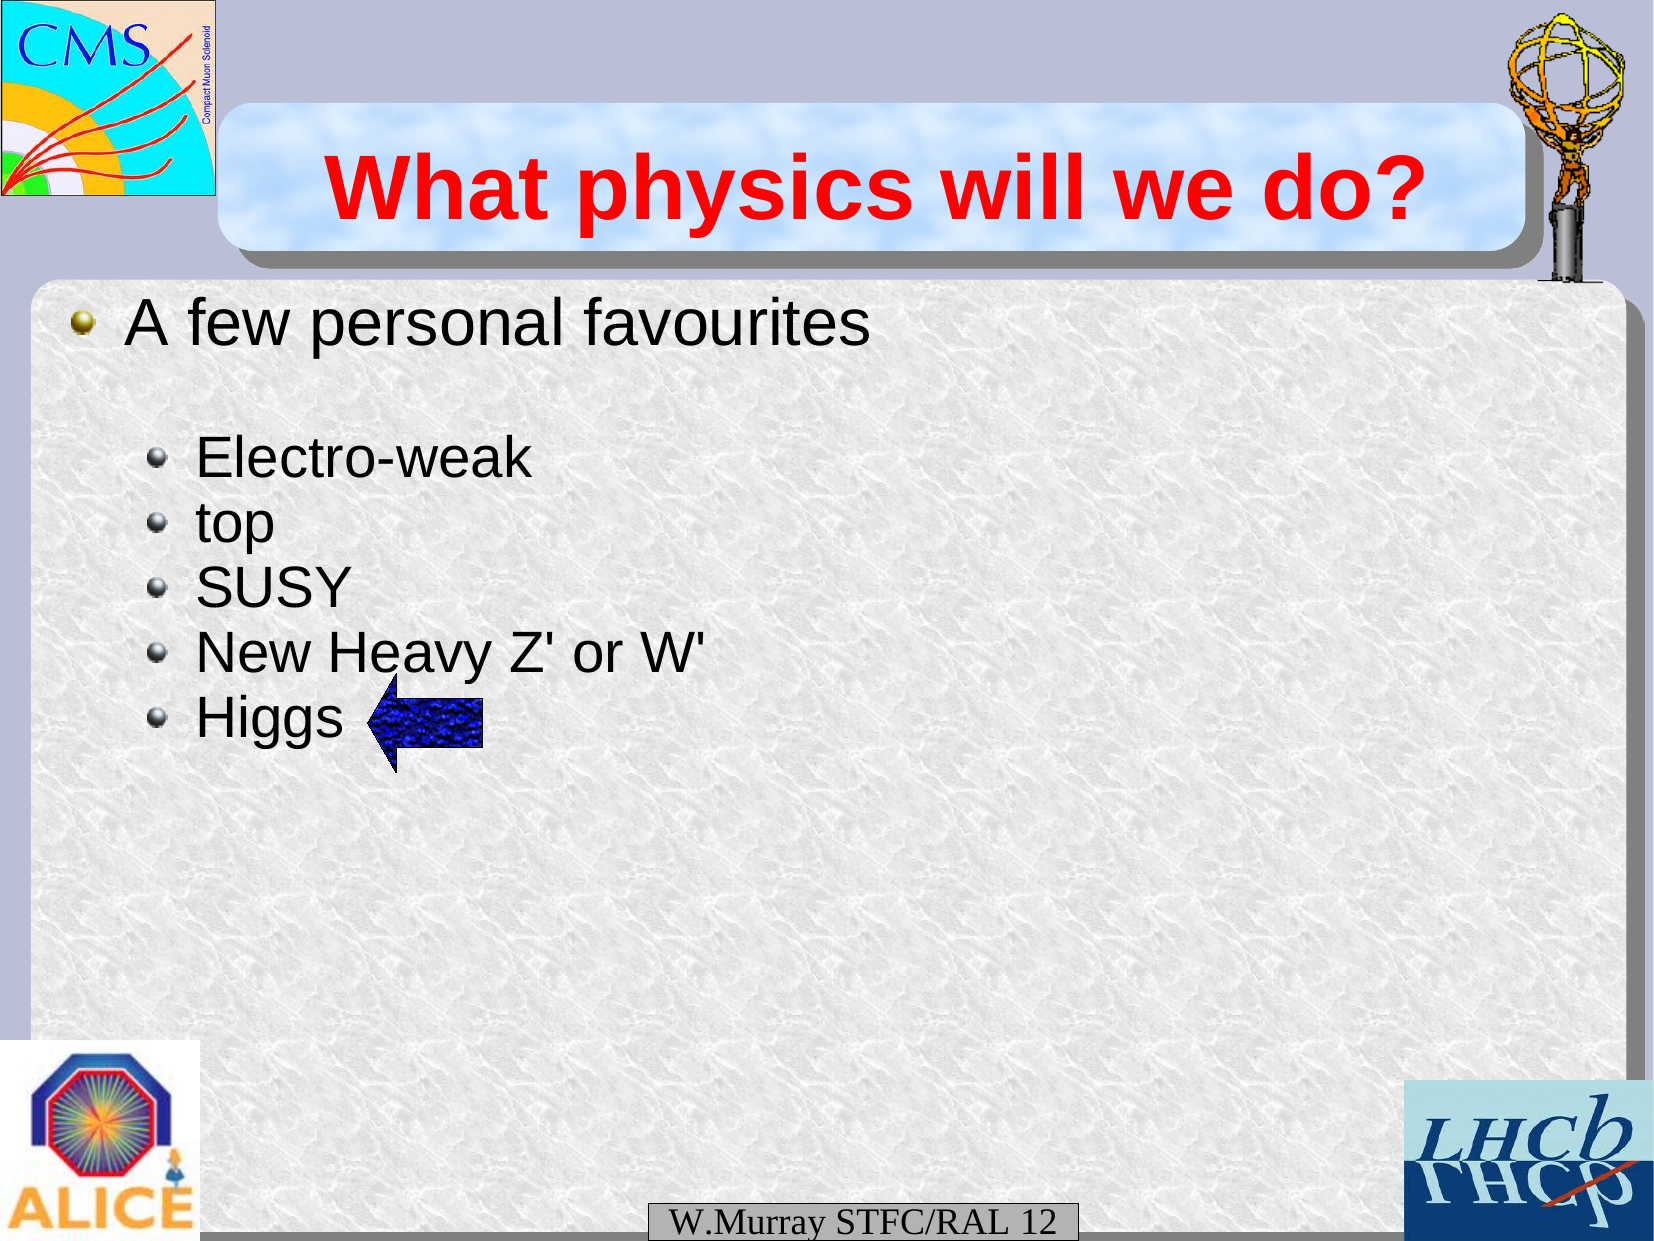

# What physics will we do?
A few personal favourites
Electro-weak
top
SUSY
New Heavy Z' or W'
Higgs